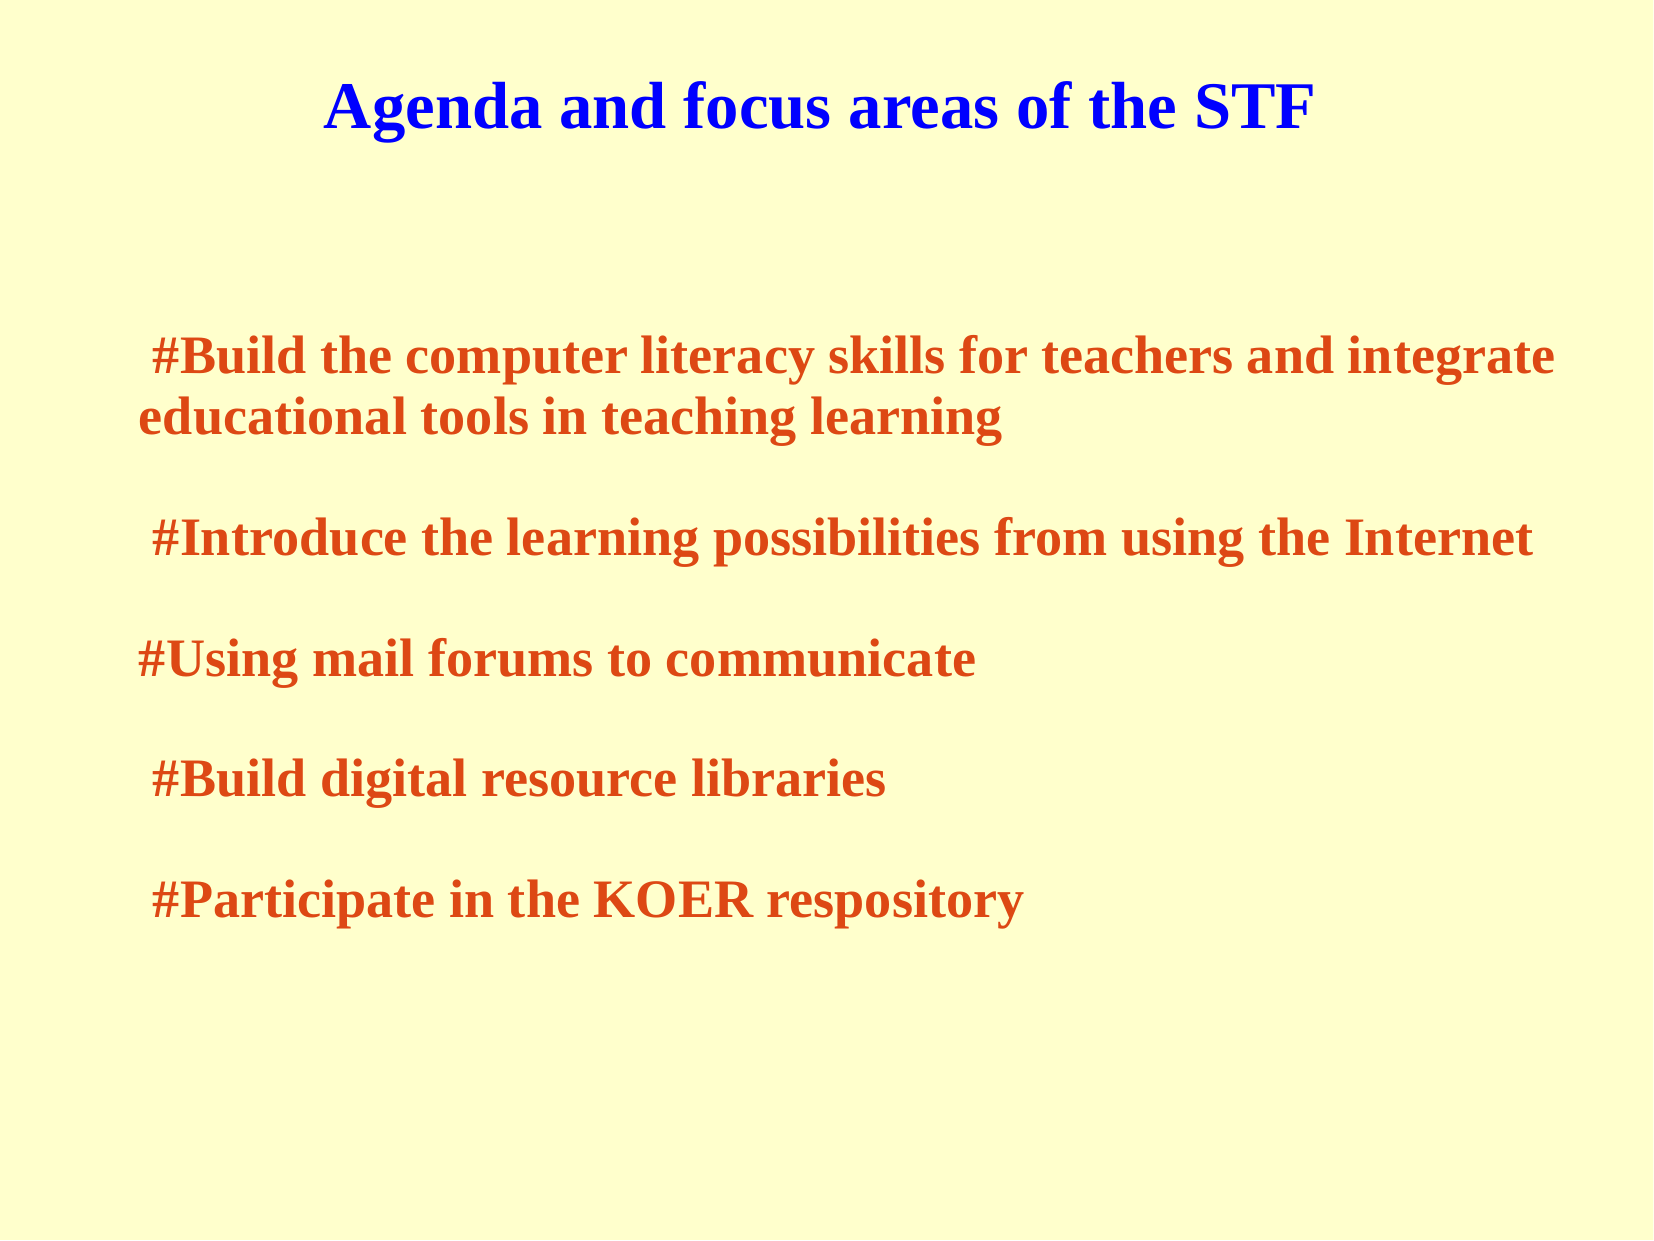

# Agenda and focus areas of the STF
#Build the computer literacy skills for teachers and integrate educational tools in teaching learning
#Introduce the learning possibilities from using the Internet
#Using mail forums to communicate
#Build digital resource libraries
#Participate in the KOER respository